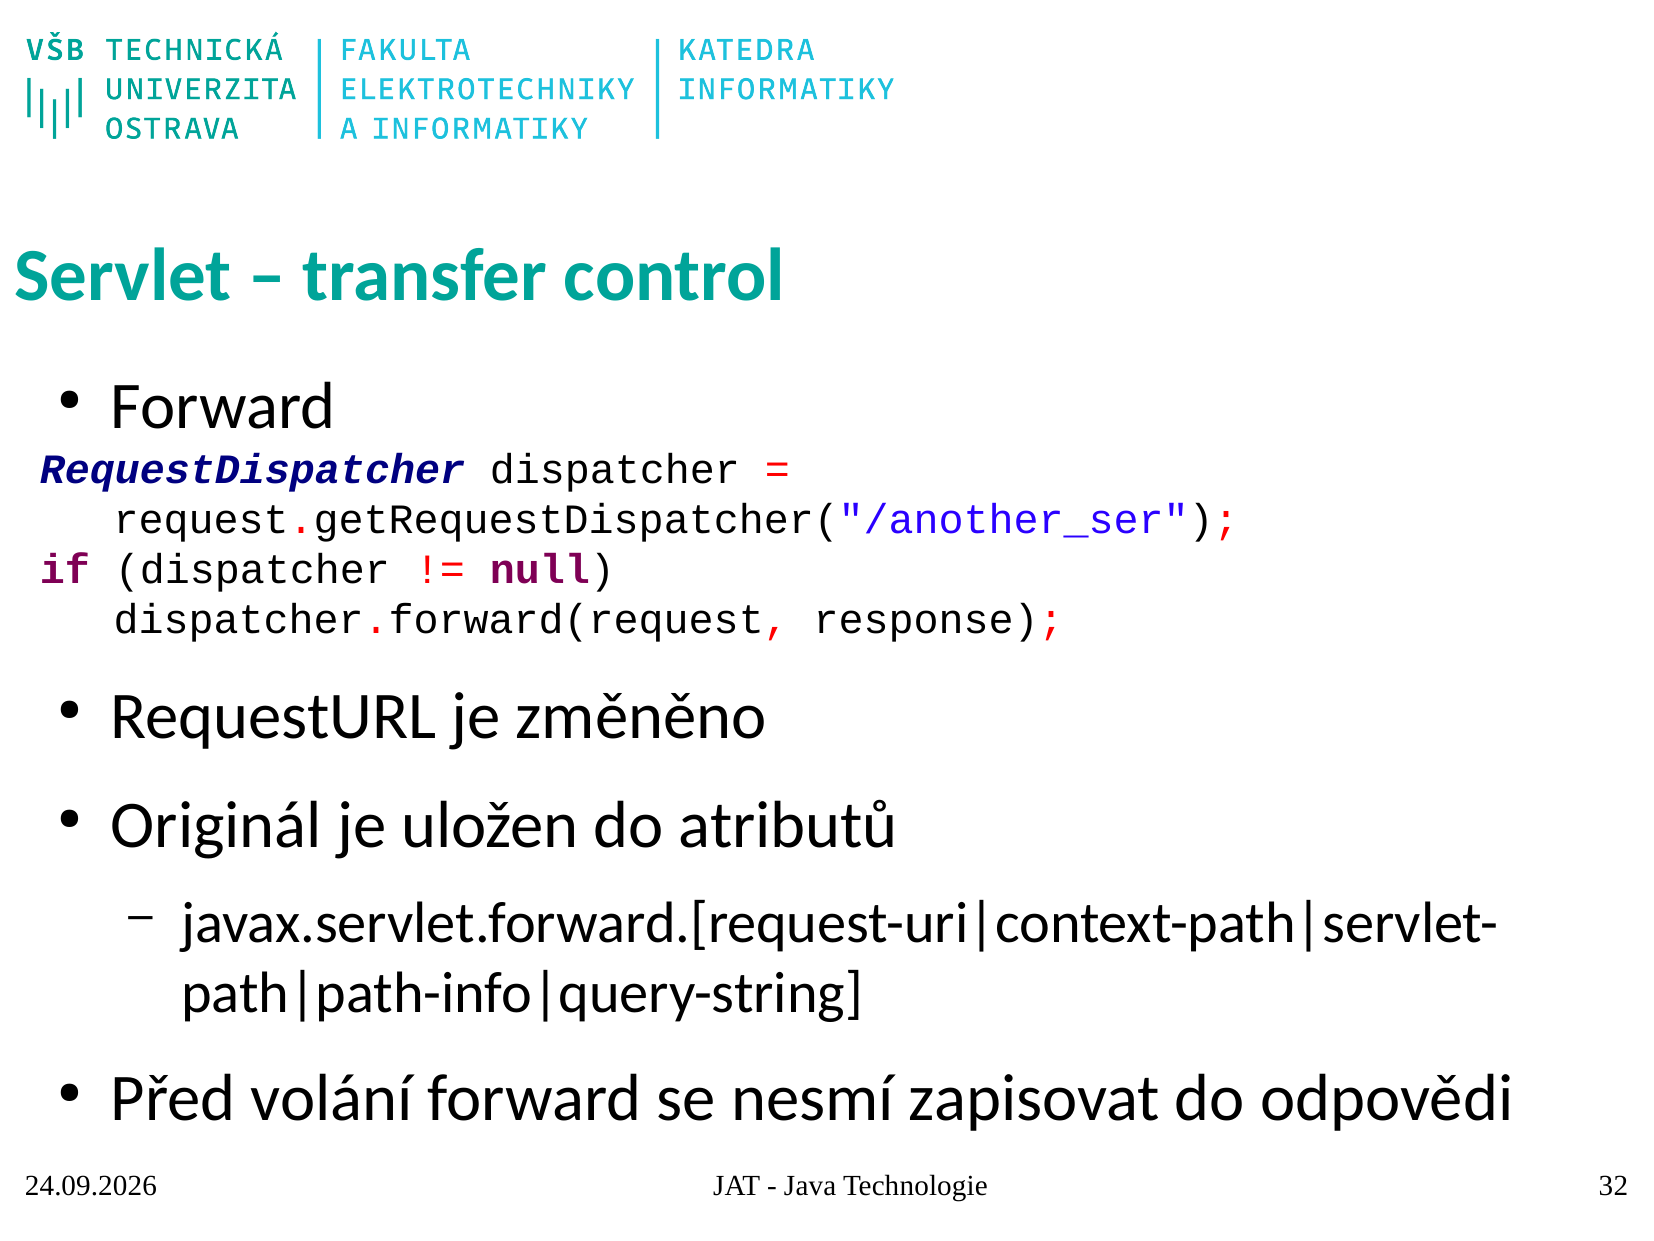

Servlet – transfer control
# Forward
RequestDispatcher dispatcher =
	request.getRequestDispatcher("/another_ser");
if (dispatcher != null)
	dispatcher.forward(request, response);
RequestURL je změněno
Originál je uložen do atributů
javax.servlet.forward.[request-uri|context-path|servlet-path|path-info|query-string]
Před volání forward se nesmí zapisovat do odpovědi
JAT - Java Technologie
32